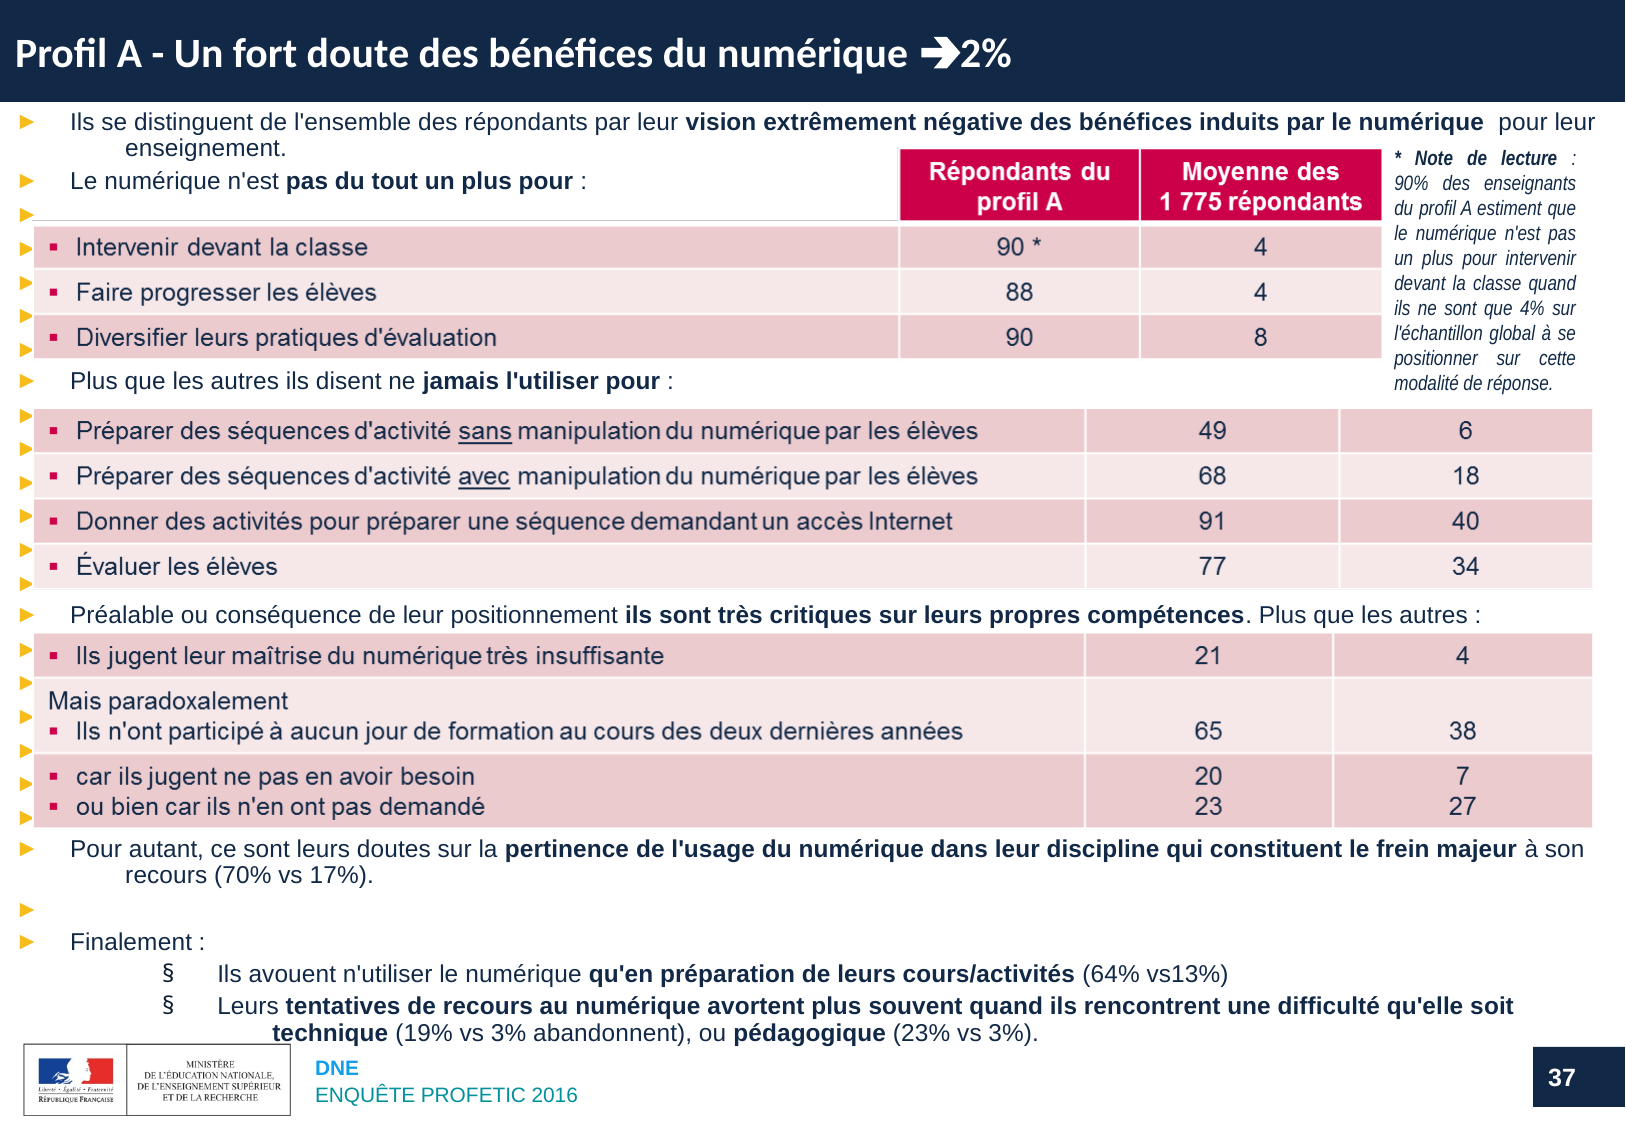

Profil A - Un fort doute des bénéfices du numérique 2%
# Ils se distinguent de l'ensemble des répondants par leur vision extrêmement négative des bénéfices induits par le numérique pour leur enseignement.
Le numérique n'est pas du tout un plus pour :
Plus que les autres ils disent ne jamais l'utiliser pour :
Préalable ou conséquence de leur positionnement ils sont très critiques sur leurs propres compétences. Plus que les autres :
Pour autant, ce sont leurs doutes sur la pertinence de l'usage du numérique dans leur discipline qui constituent le frein majeur à son recours (70% vs 17%).
Finalement :
Ils avouent n'utiliser le numérique qu'en préparation de leurs cours/activités (64% vs13%)
Leurs tentatives de recours au numérique avortent plus souvent quand ils rencontrent une difficulté qu'elle soit technique (19% vs 3% abandonnent), ou pédagogique (23% vs 3%).
* Note de lecture : 90% des enseignants du profil A estiment que le numérique n'est pas un plus pour intervenir devant la classe quand ils ne sont que 4% sur l'échantillon global à se positionner sur cette modalité de réponse.